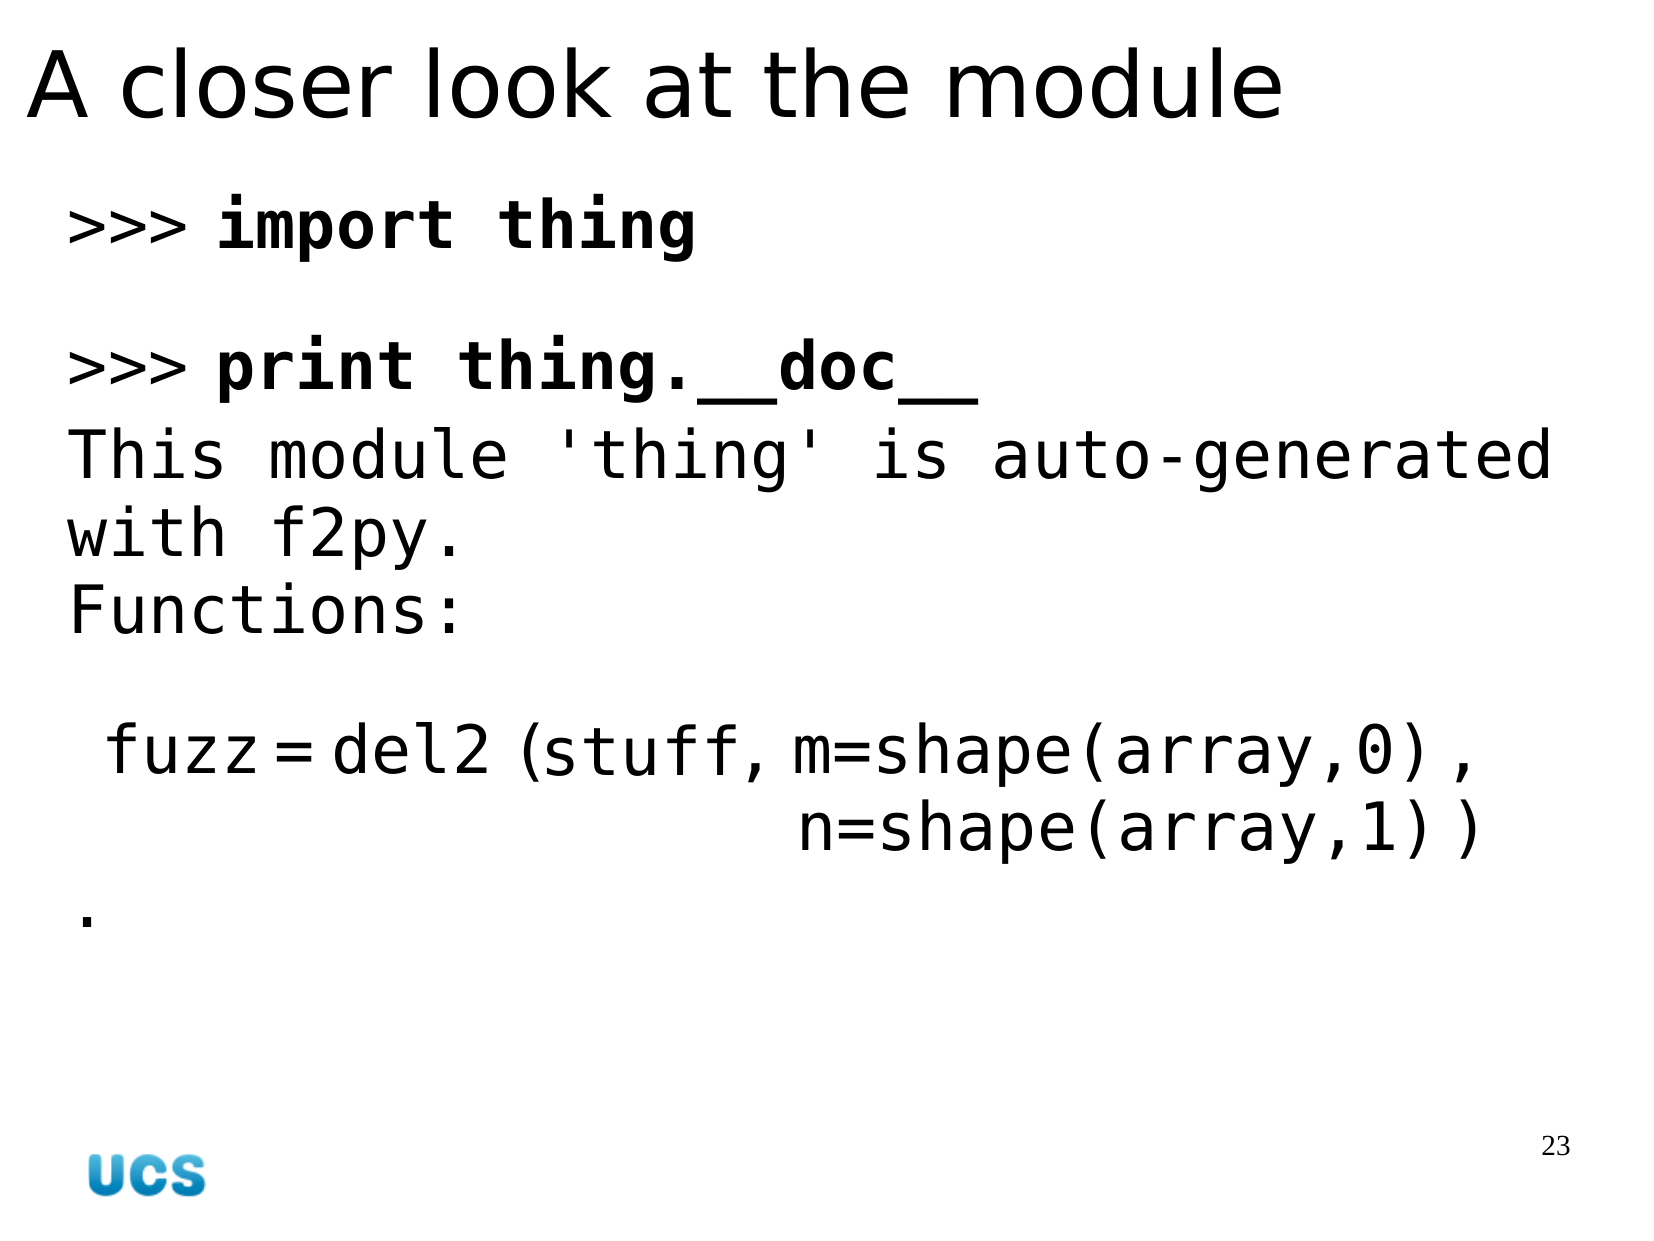

A closer look at the module
>>>
import thing
>>>
print thing.__doc__
This module 'thing' is auto-generated
with f2py.
Functions:
fuzz
=
del2
(
,
m=shape(array,0)
,
stuff
)
n=shape(array,1)
.
23